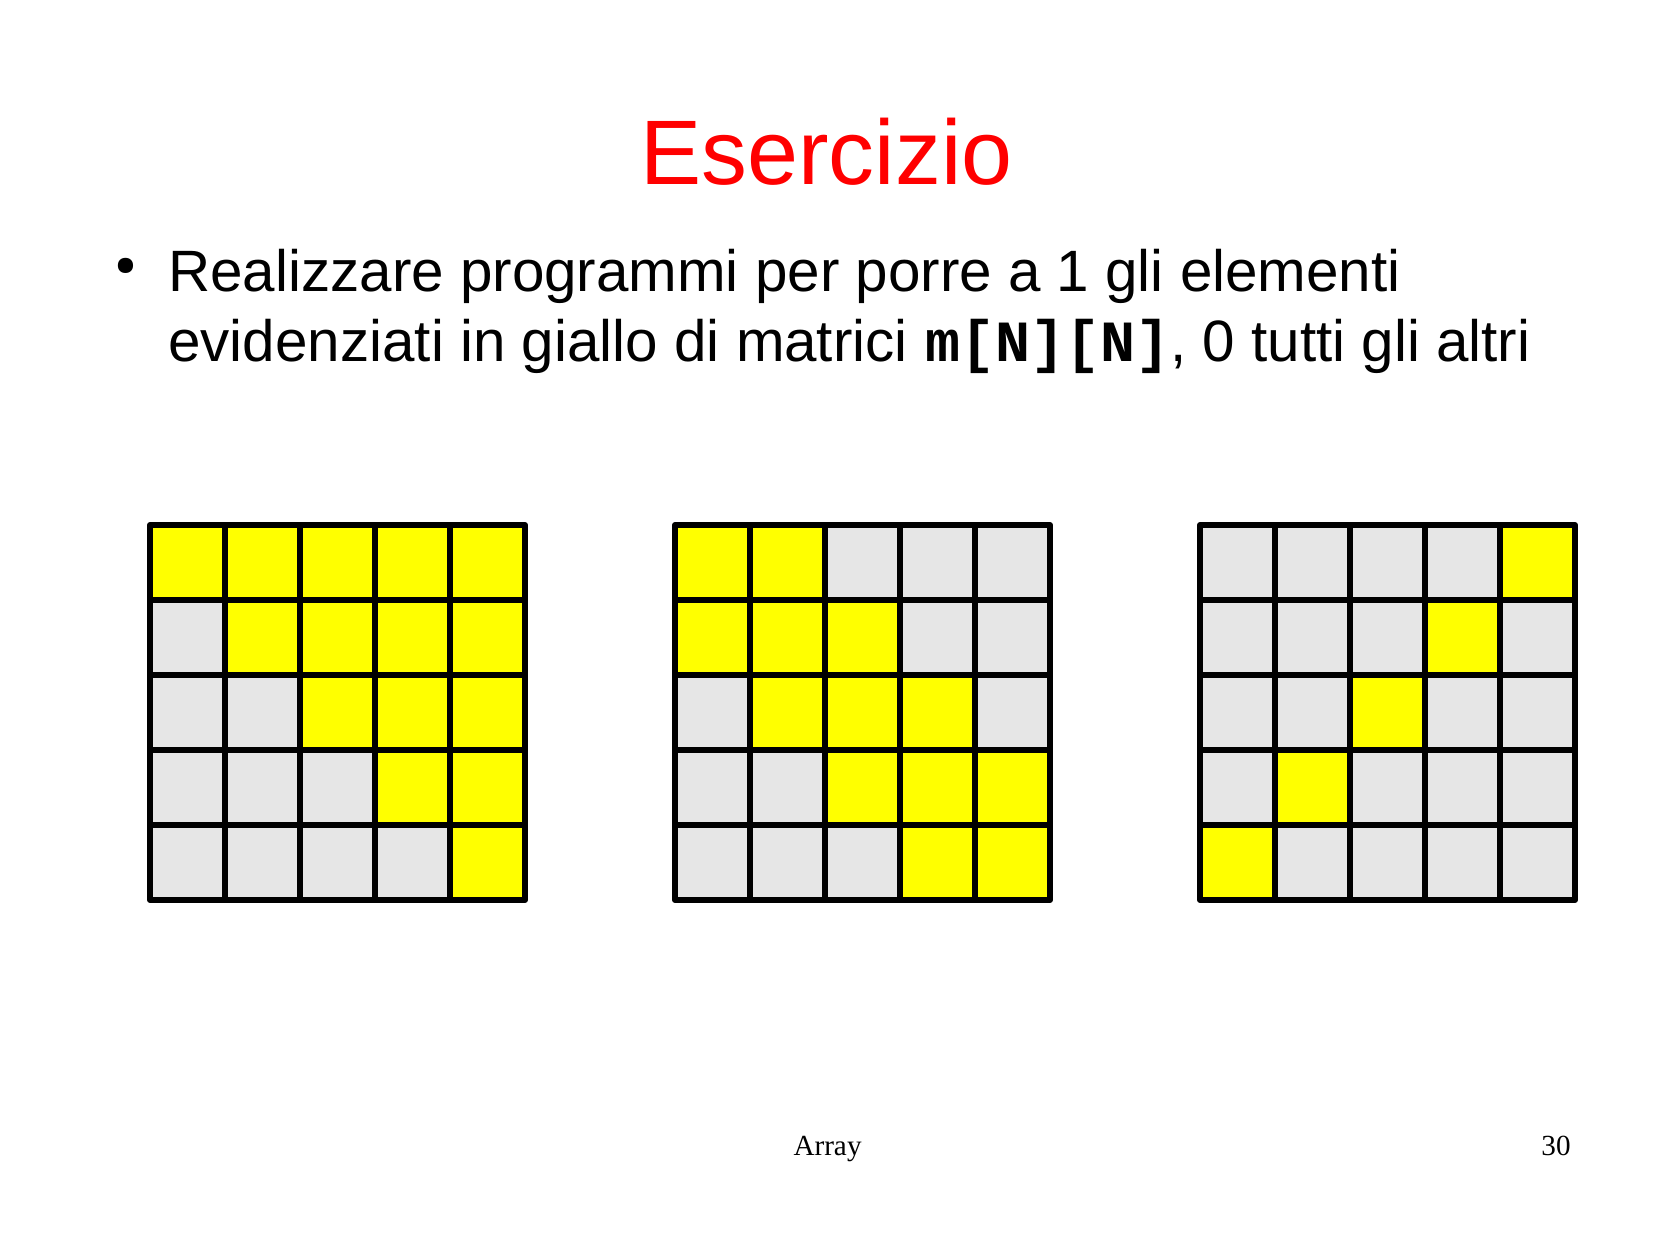

# Esercizio
Realizzare programmi per porre a 1 gli elementi evidenziati in giallo di matrici m[N][N], 0 tutti gli altri
Array
30